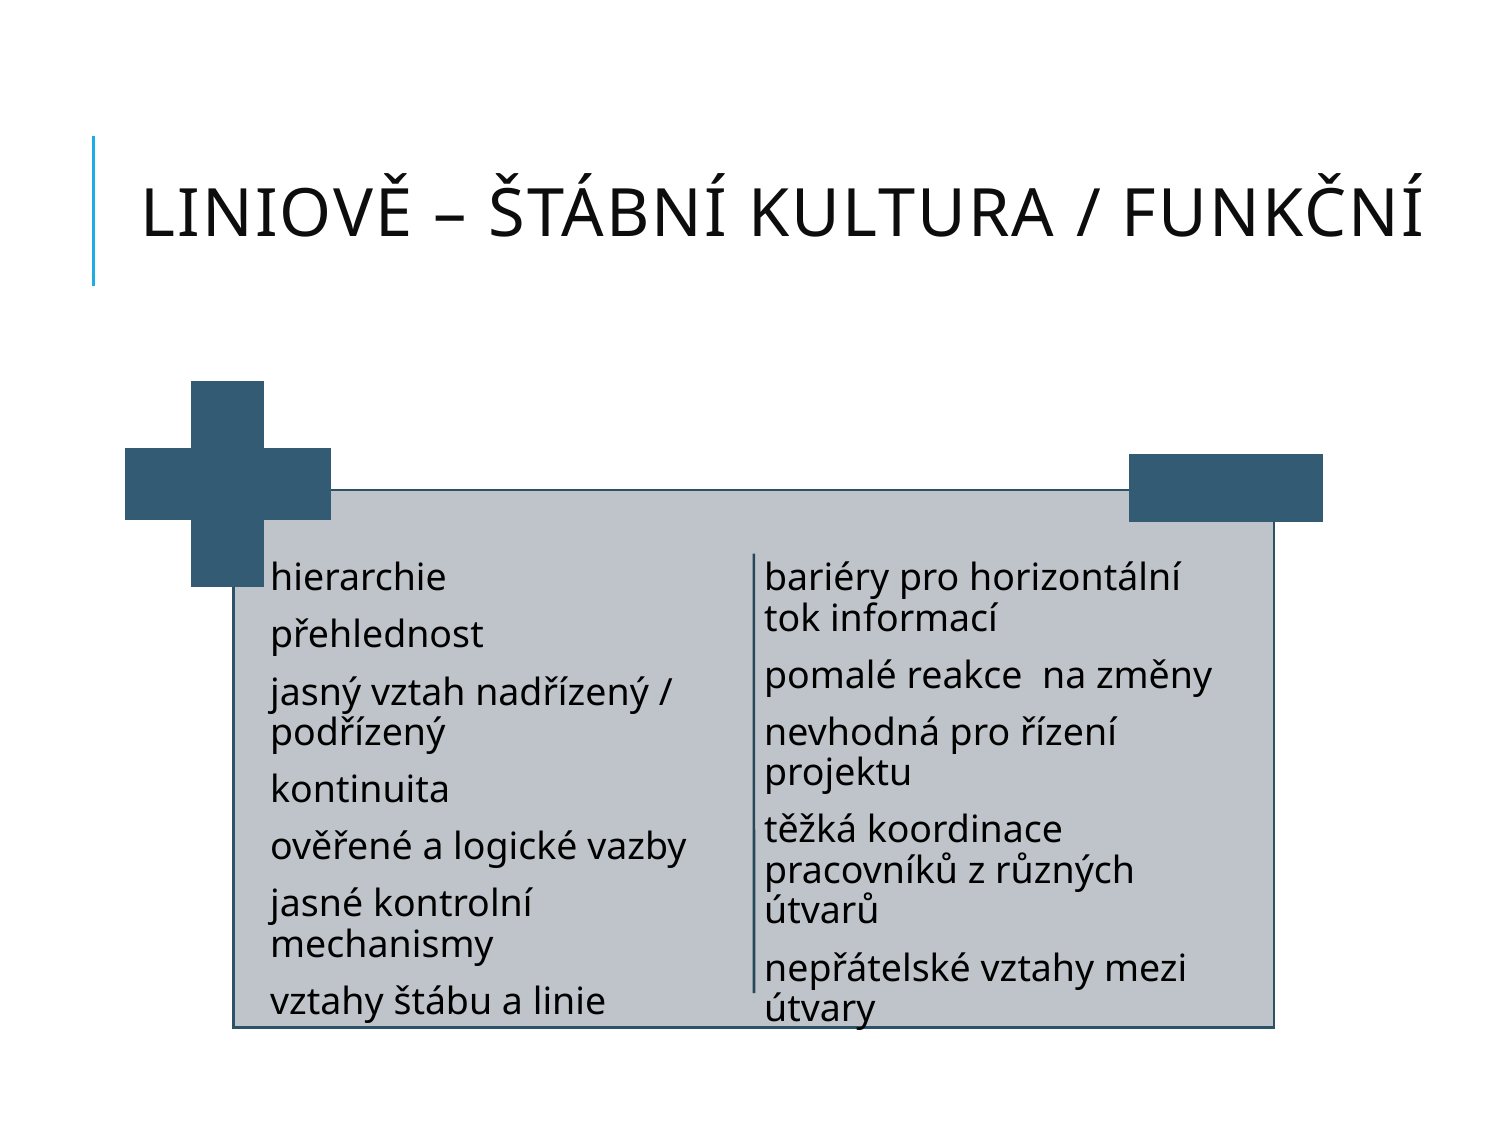

# Liniově – štábní kultura / funkční
hierarchie
přehlednost
jasný vztah nadřízený / podřízený
kontinuita
ověřené a logické vazby
jasné kontrolní mechanismy
vztahy štábu a linie
bariéry pro horizontální tok informací
pomalé reakce na změny
nevhodná pro řízení projektu
těžká koordinace pracovníků z různých útvarů
nepřátelské vztahy mezi útvary